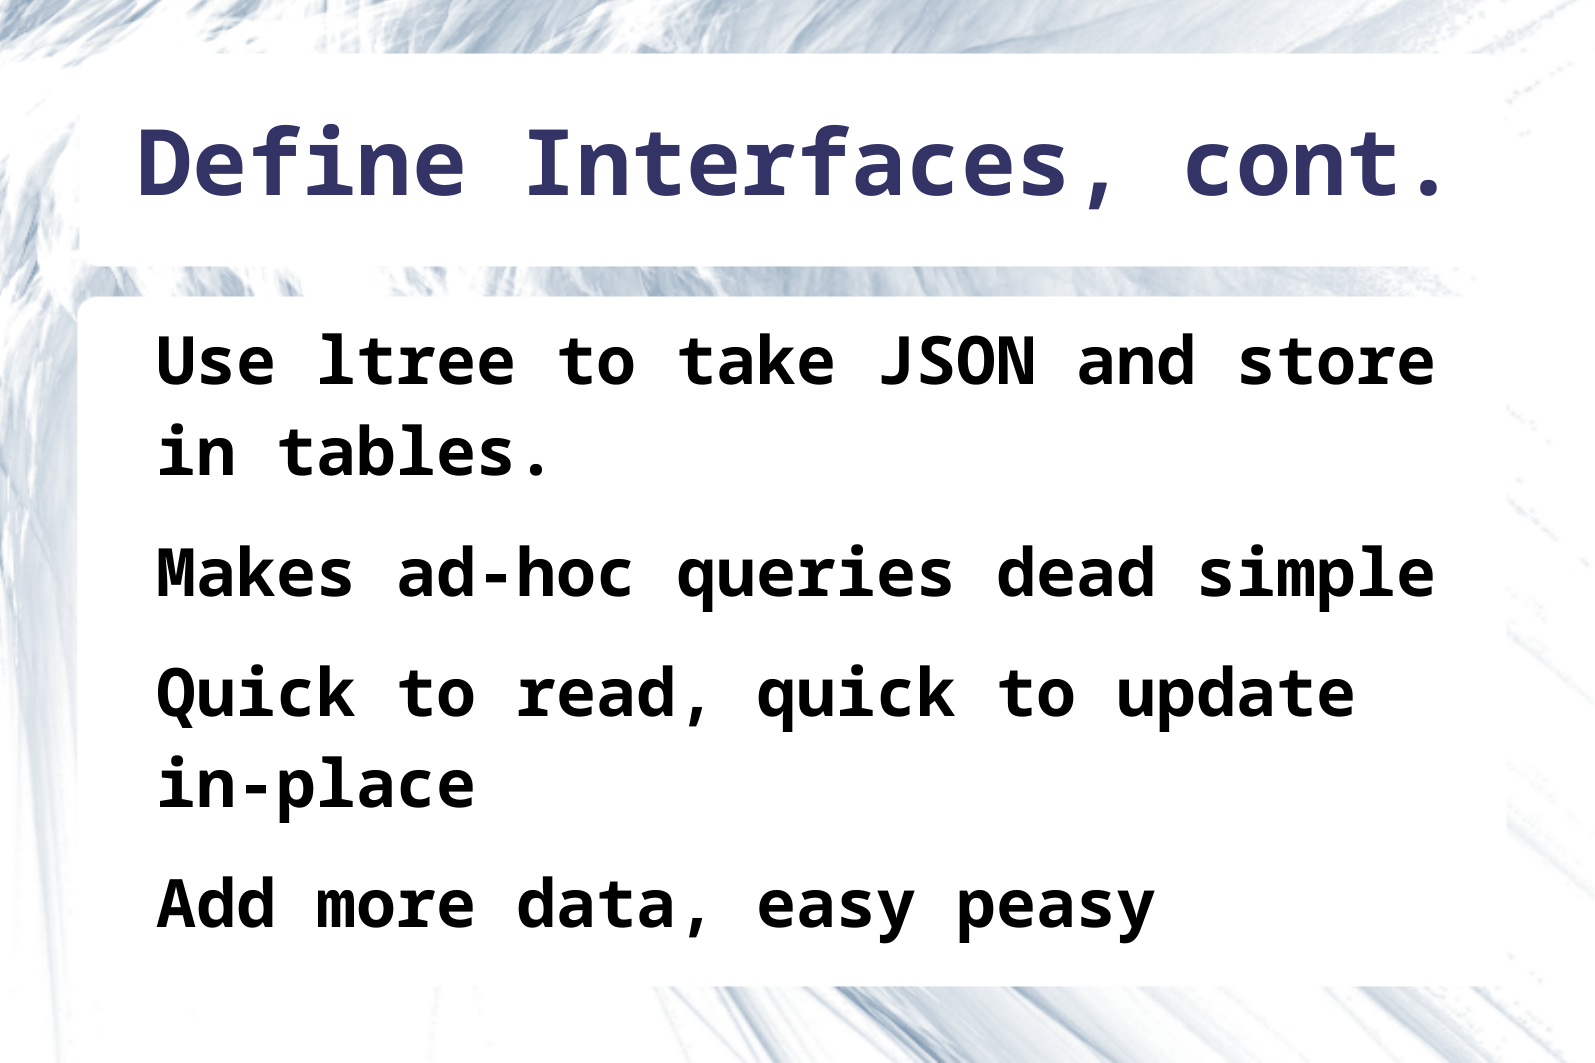

# Define Interfaces, cont.
Use ltree to take JSON and store in tables.
Makes ad-hoc queries dead simple
Quick to read, quick to update in-place
Add more data, easy peasy